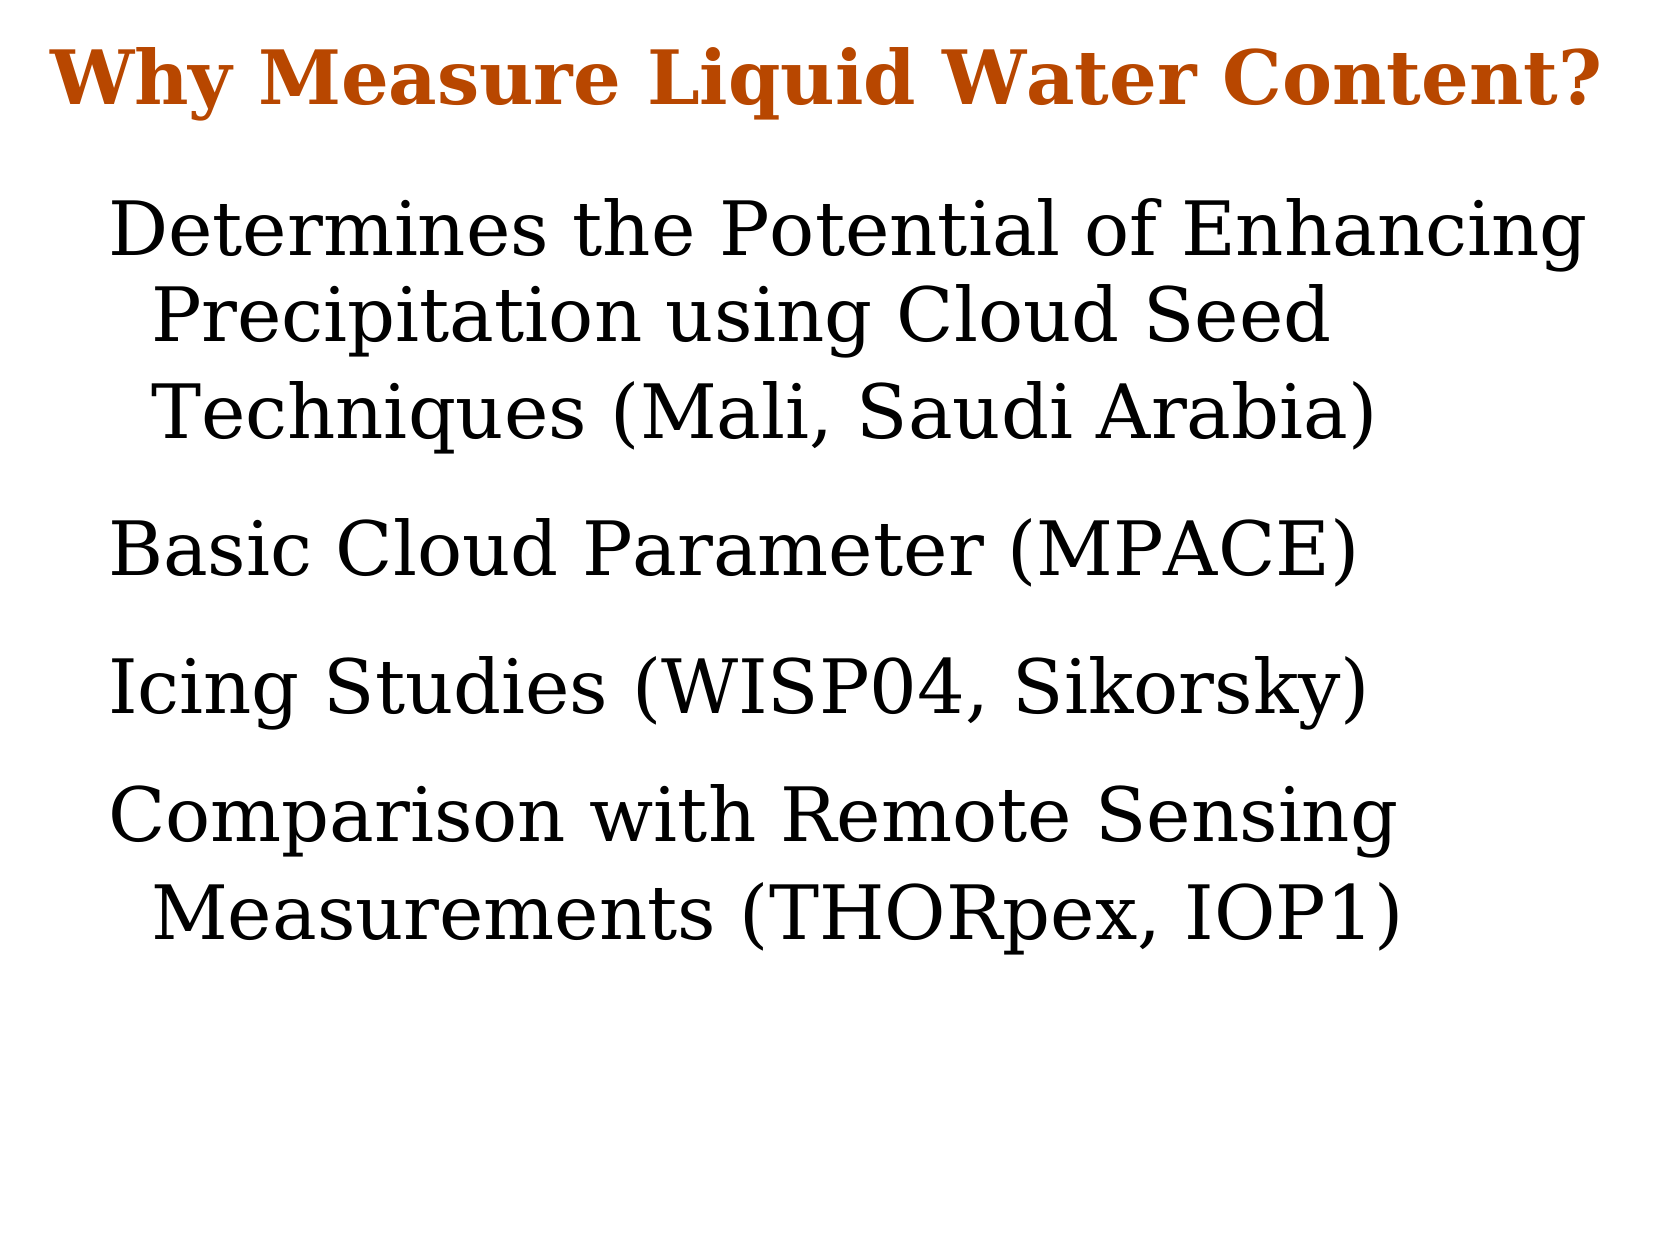

Why Measure Liquid Water Content?
Determines the Potential of Enhancing Precipitation using Cloud Seed Techniques (Mali, Saudi Arabia)‏
Basic Cloud Parameter (MPACE)‏
Icing Studies (WISP04, Sikorsky)‏
Comparison with Remote Sensing 	Measurements (THORpex, IOP1)‏